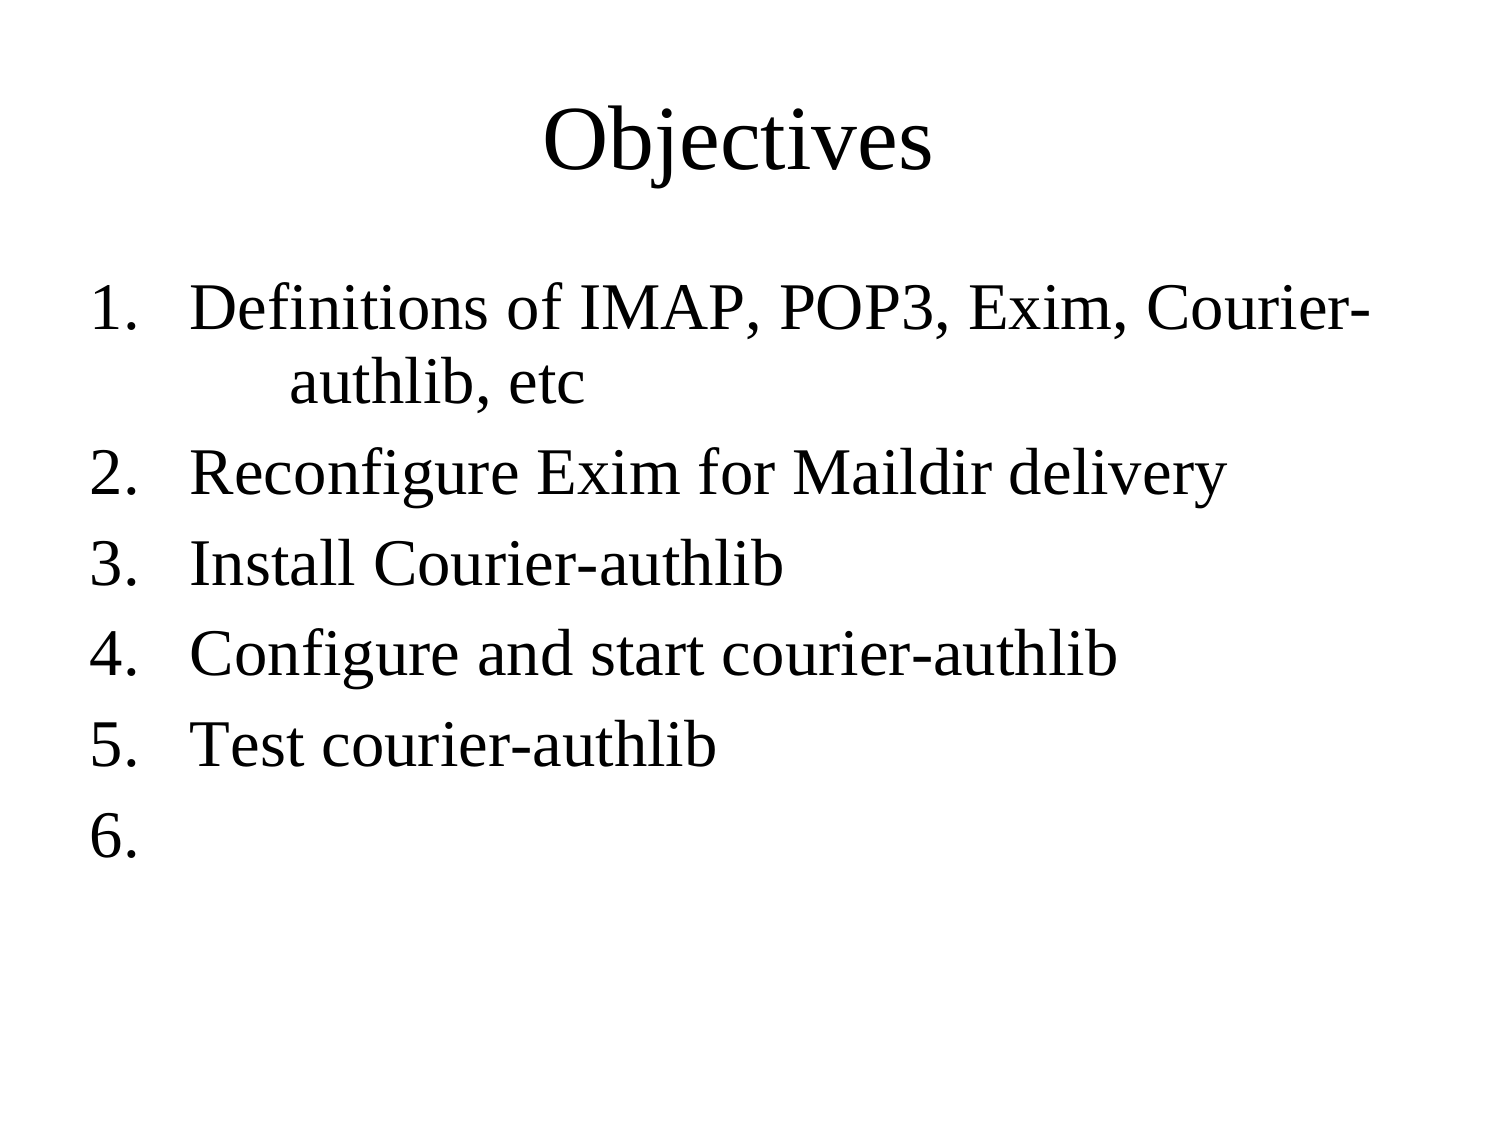

# Objectives
Definitions of IMAP, POP3, Exim, Courier-authlib, etc
Reconfigure Exim for Maildir delivery
Install Courier-authlib
Configure and start courier-authlib
Test courier-authlib